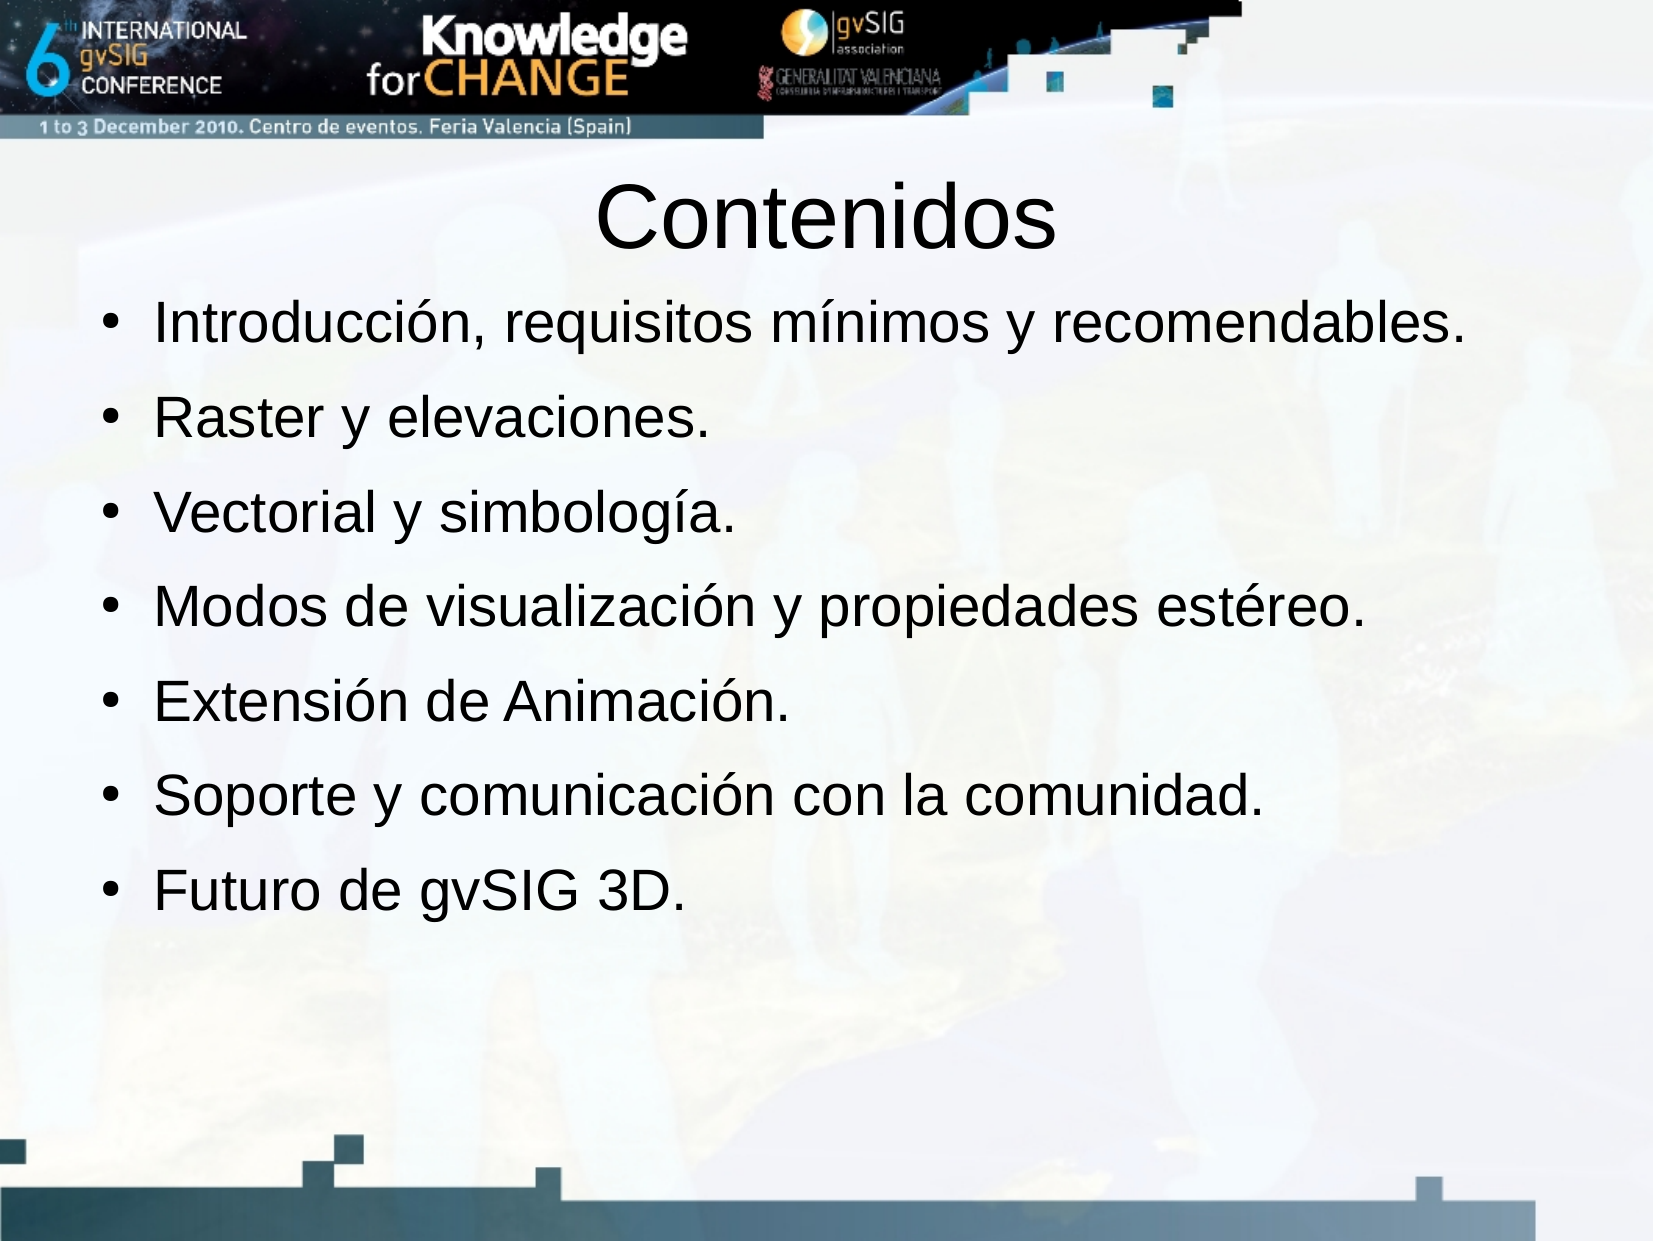

# Contenidos
Introducción, requisitos mínimos y recomendables.
Raster y elevaciones.
Vectorial y simbología.
Modos de visualización y propiedades estéreo.
Extensión de Animación.
Soporte y comunicación con la comunidad.
Futuro de gvSIG 3D.